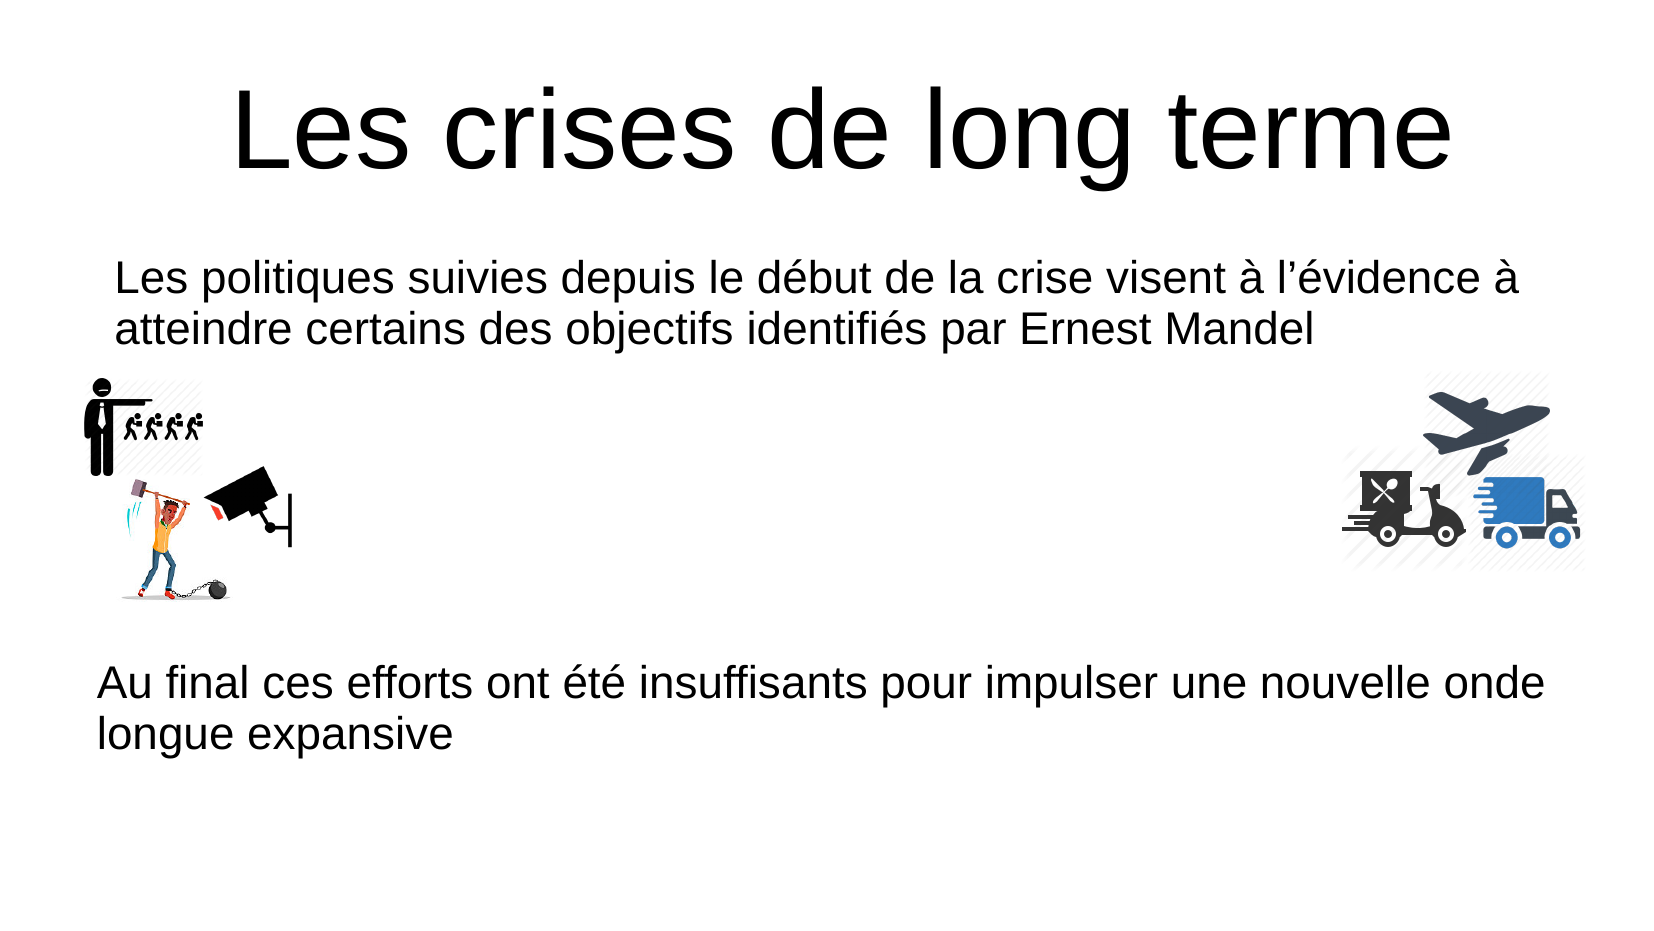

# Les crises de long terme
Les politiques suivies depuis le début de la crise visent à l’évidence à atteindre certains des objectifs identifiés par Ernest Mandel
Au final ces efforts ont été insuffisants pour impulser une nouvelle onde longue expansive